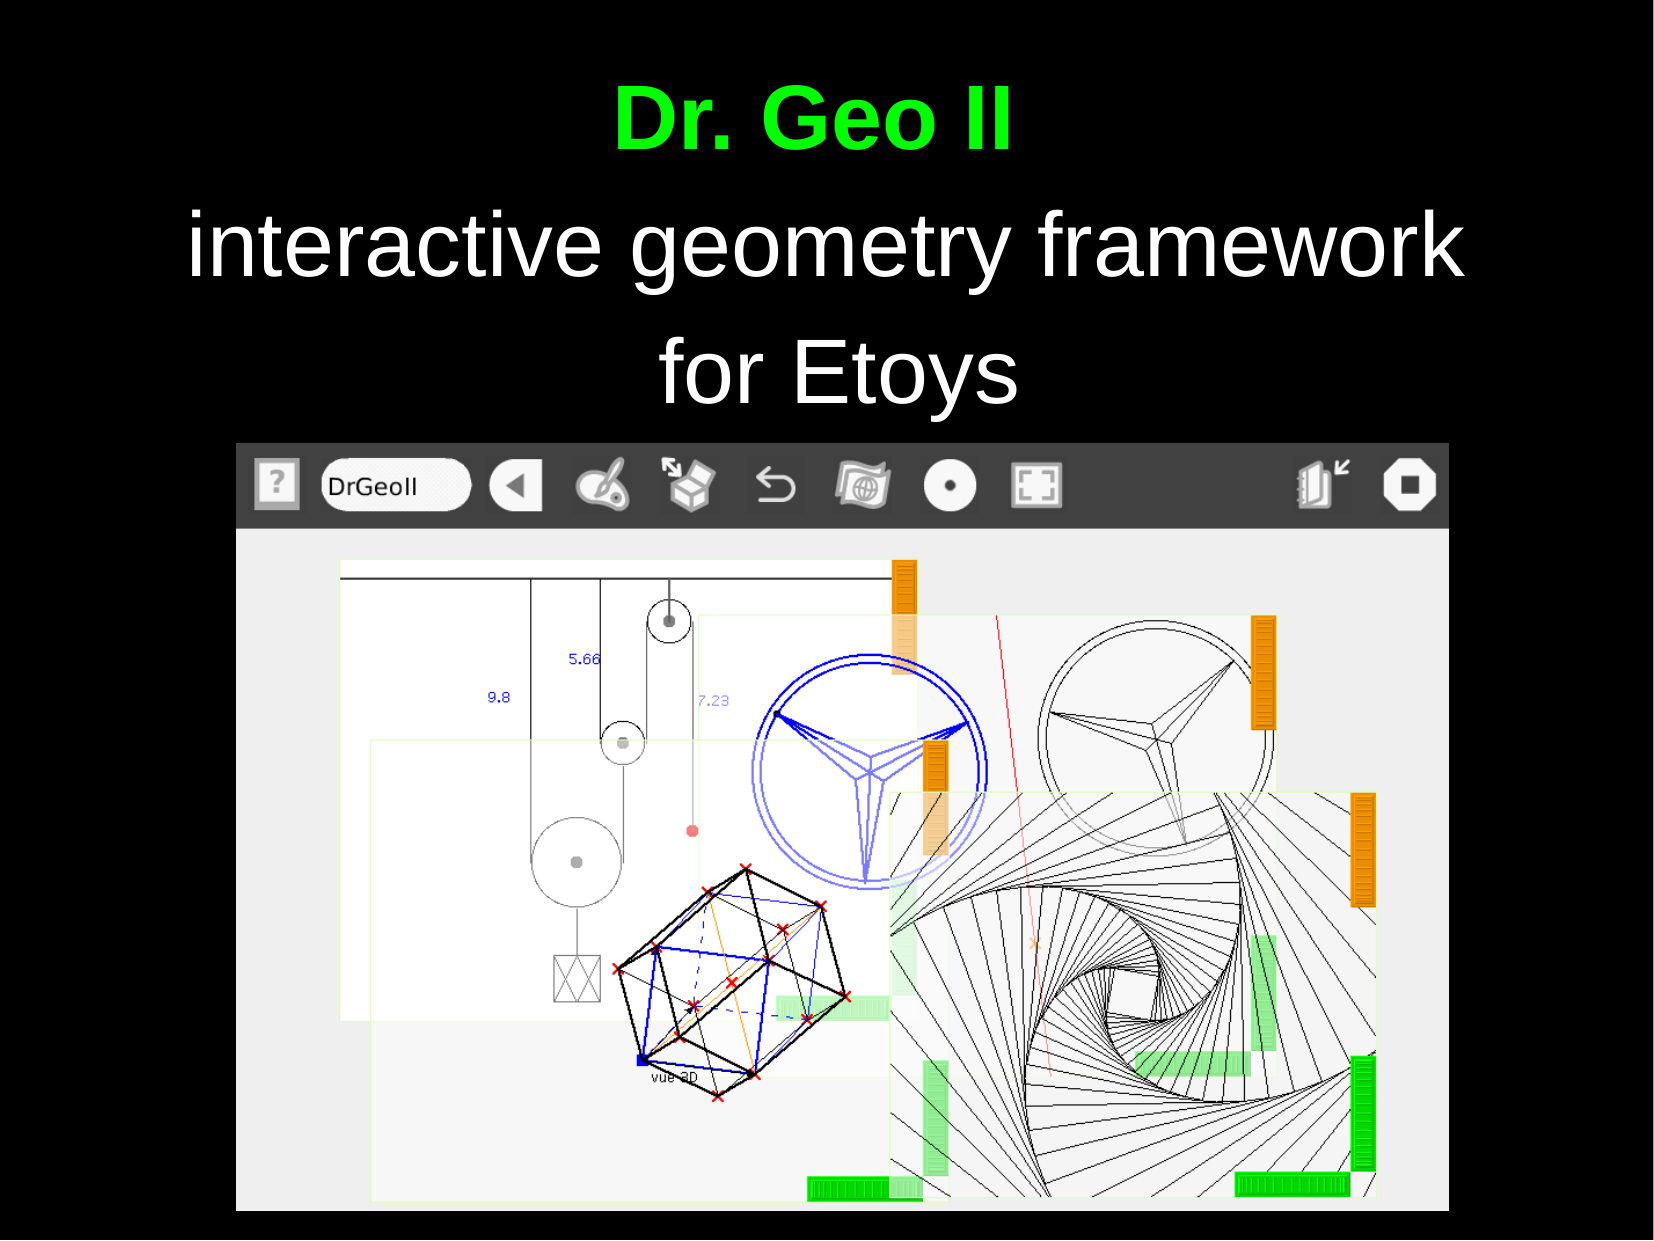

Dr. Geo II
interactive geometry framework
 for Etoys